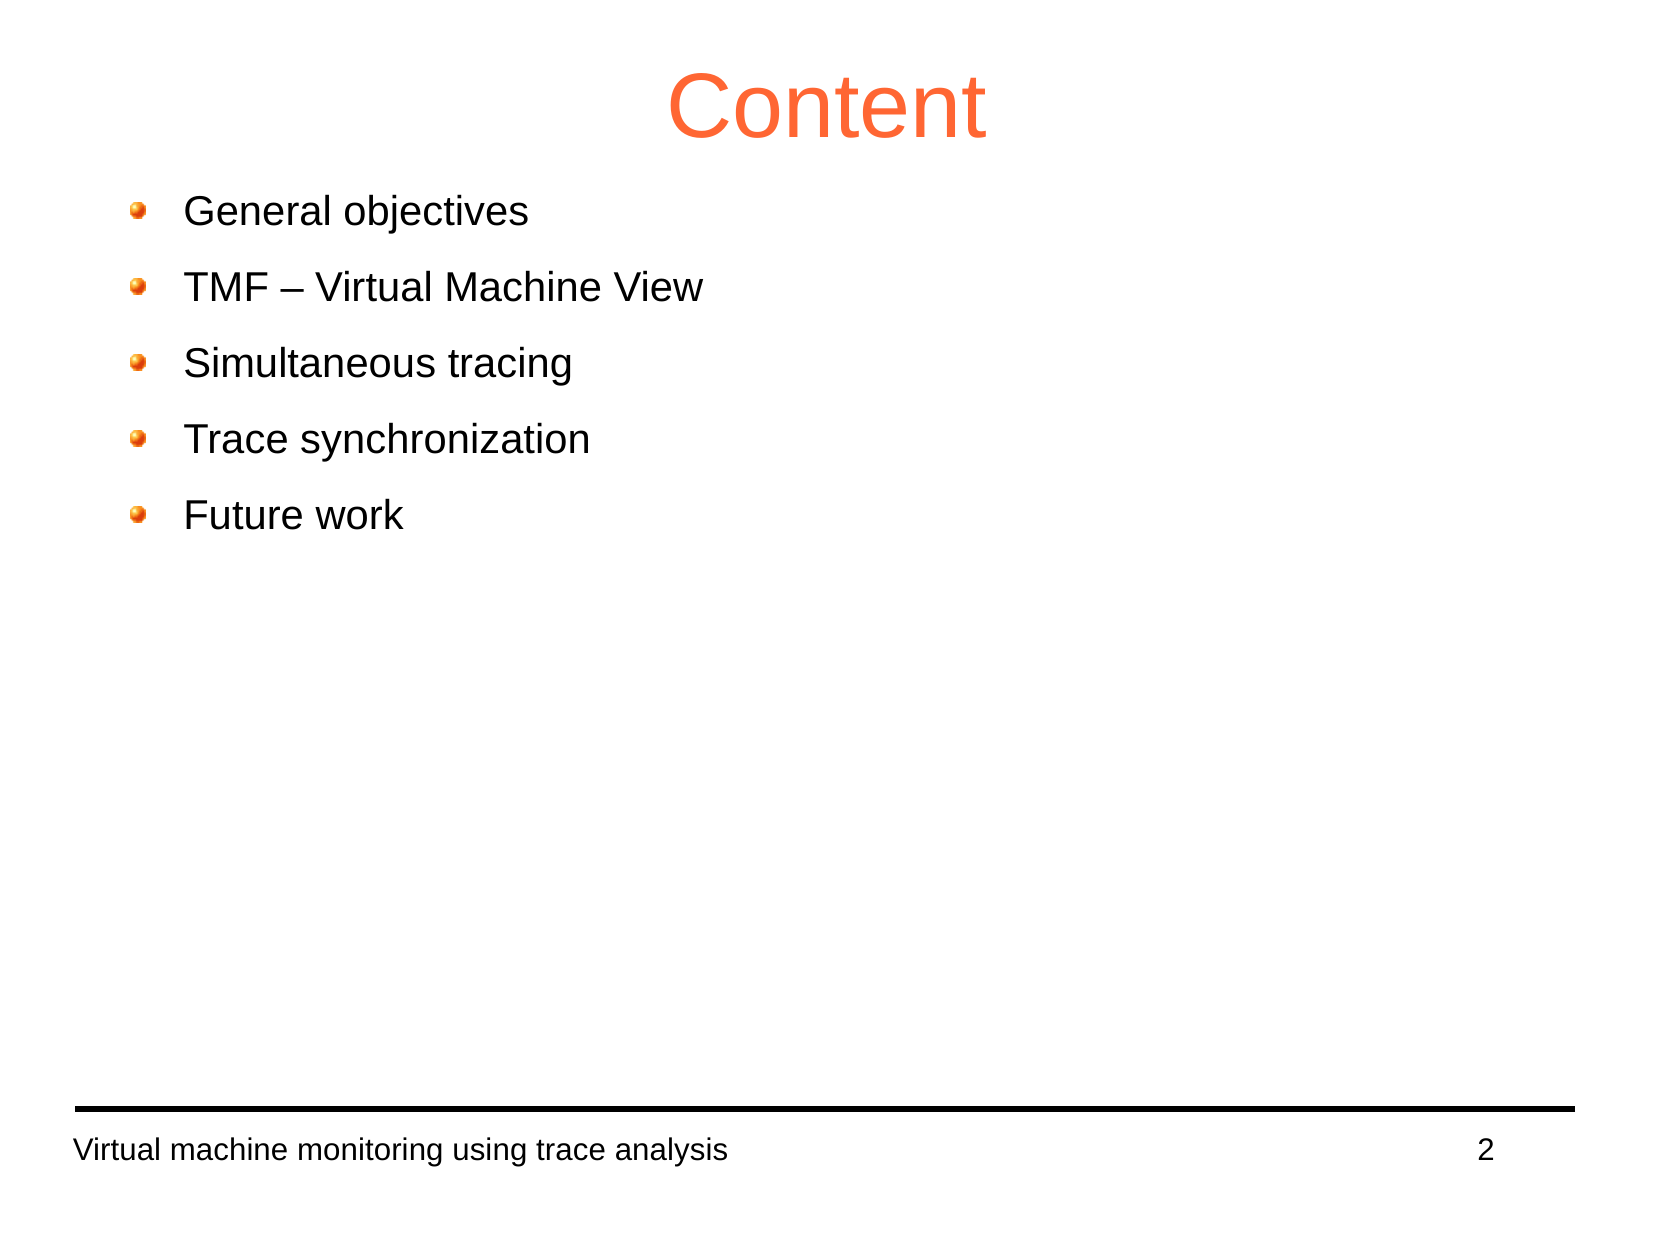

# Content
General objectives
TMF – Virtual Machine View
Simultaneous tracing
Trace synchronization
Future work